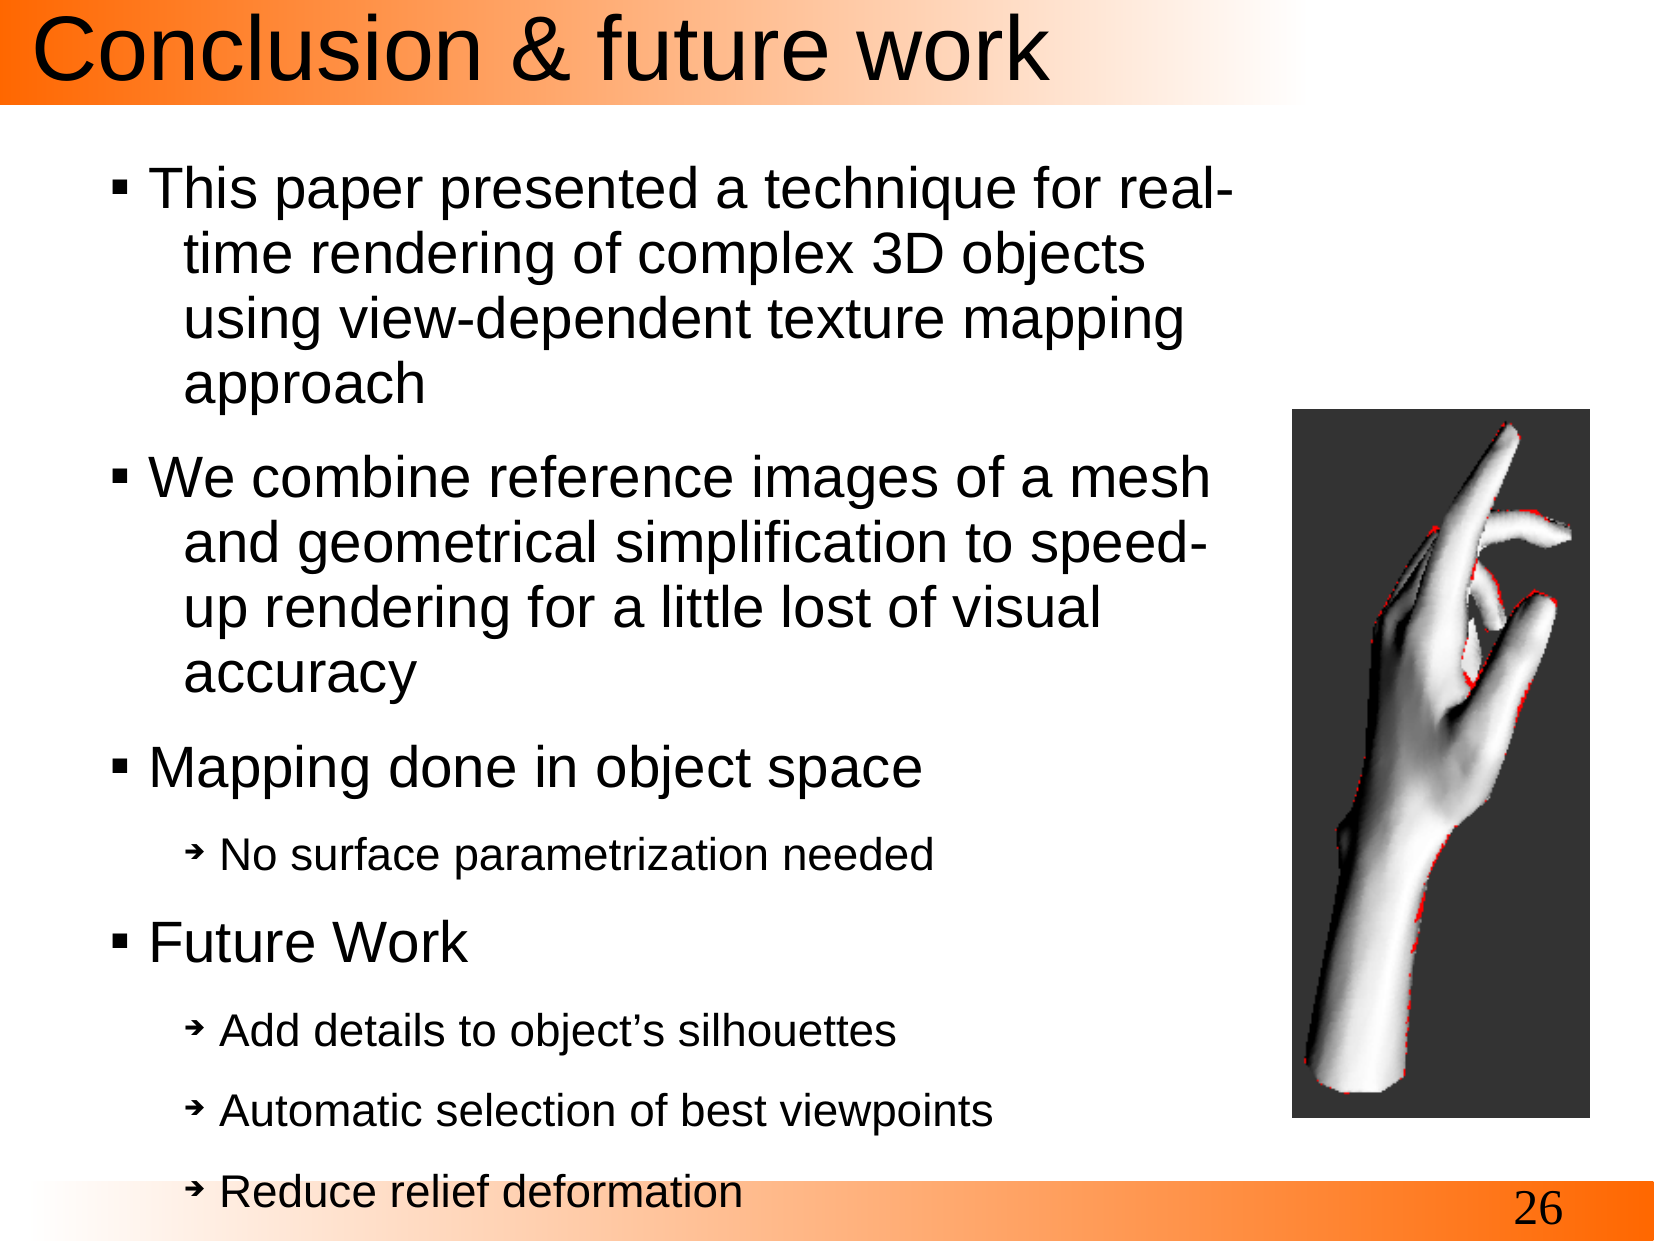

# Conclusion & future work
This paper presented a technique for real-time rendering of complex 3D objects using view-dependent texture mapping approach
We combine reference images of a mesh and geometrical simplification to speed-up rendering for a little lost of visual accuracy
Mapping done in object space
No surface parametrization needed
Future Work
Add details to object’s silhouettes
Automatic selection of best viewpoints
Reduce relief deformation